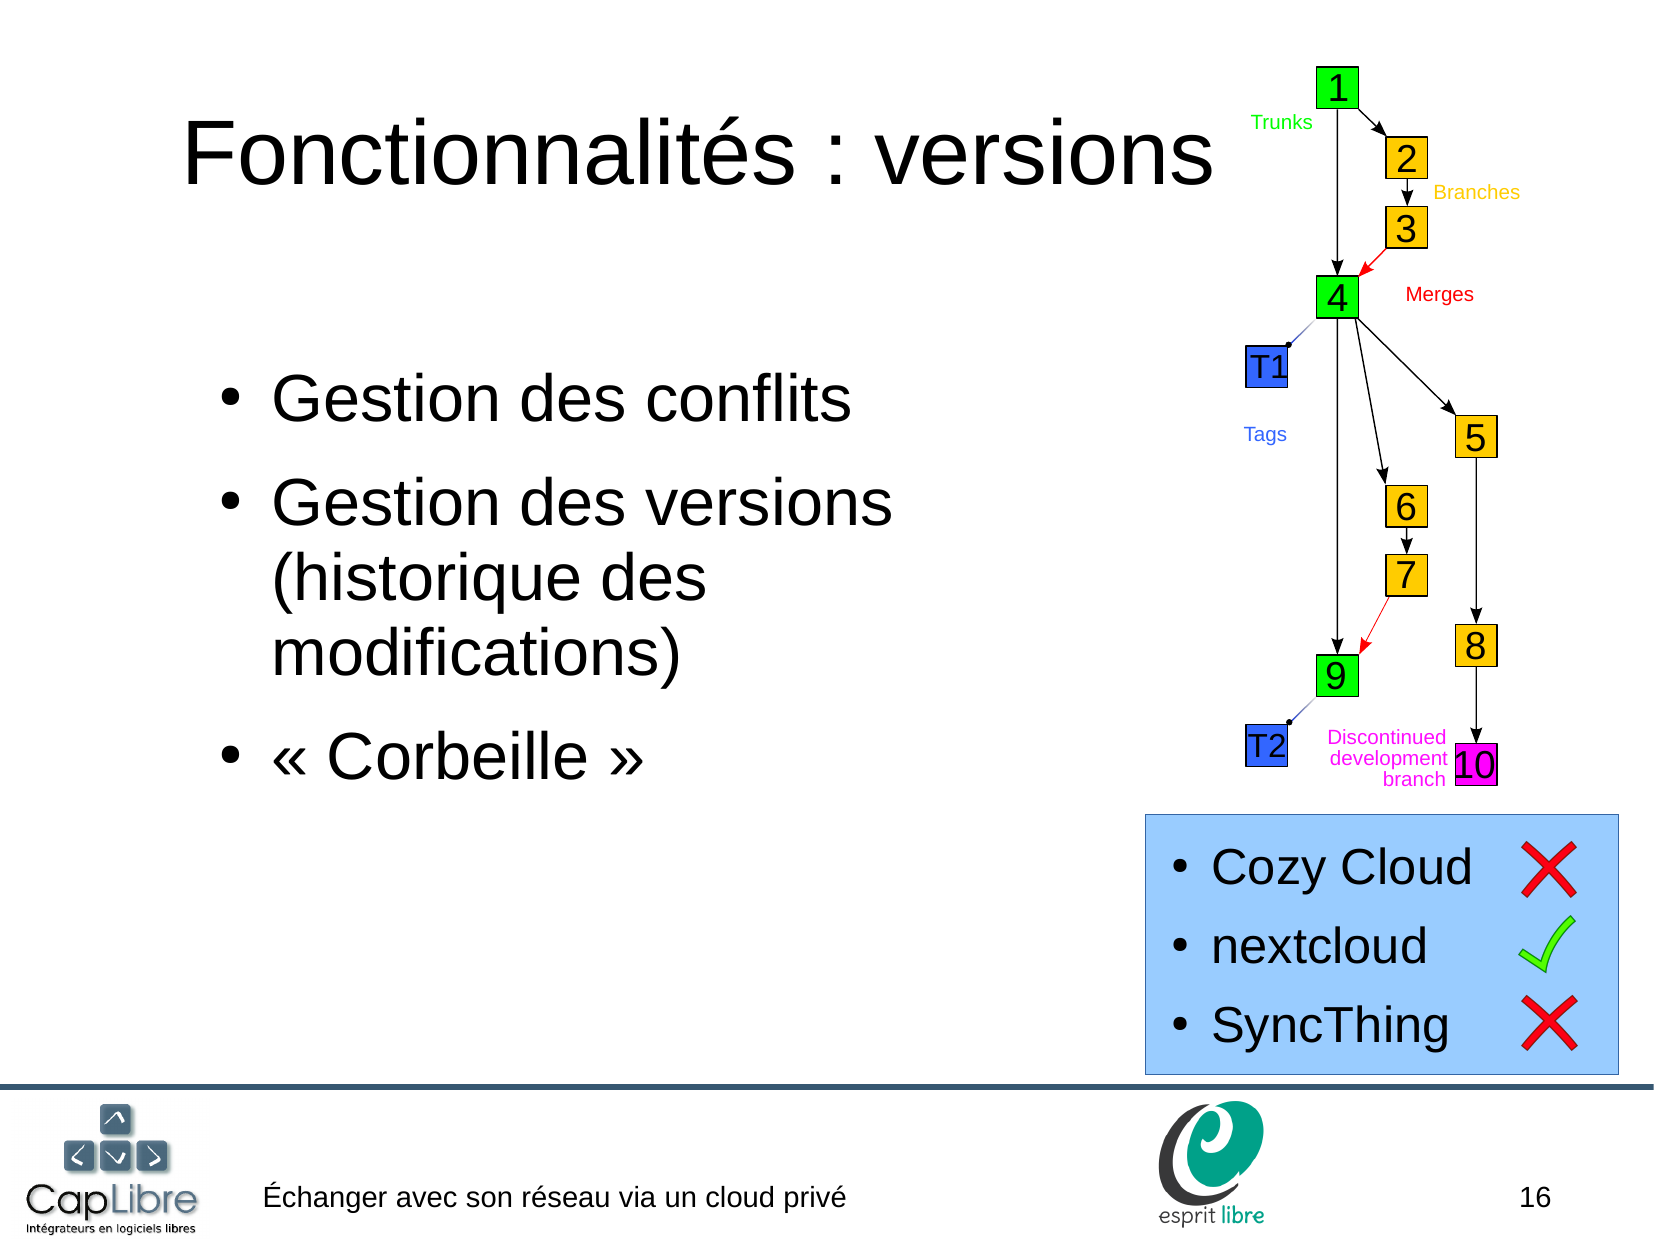

# Fonctionnalités : versions
Gestion des conflits
Gestion des versions (historique des modifications)
« Corbeille »
Cozy Cloud
nextcloud
SyncThing
Échanger avec son réseau via un cloud privé